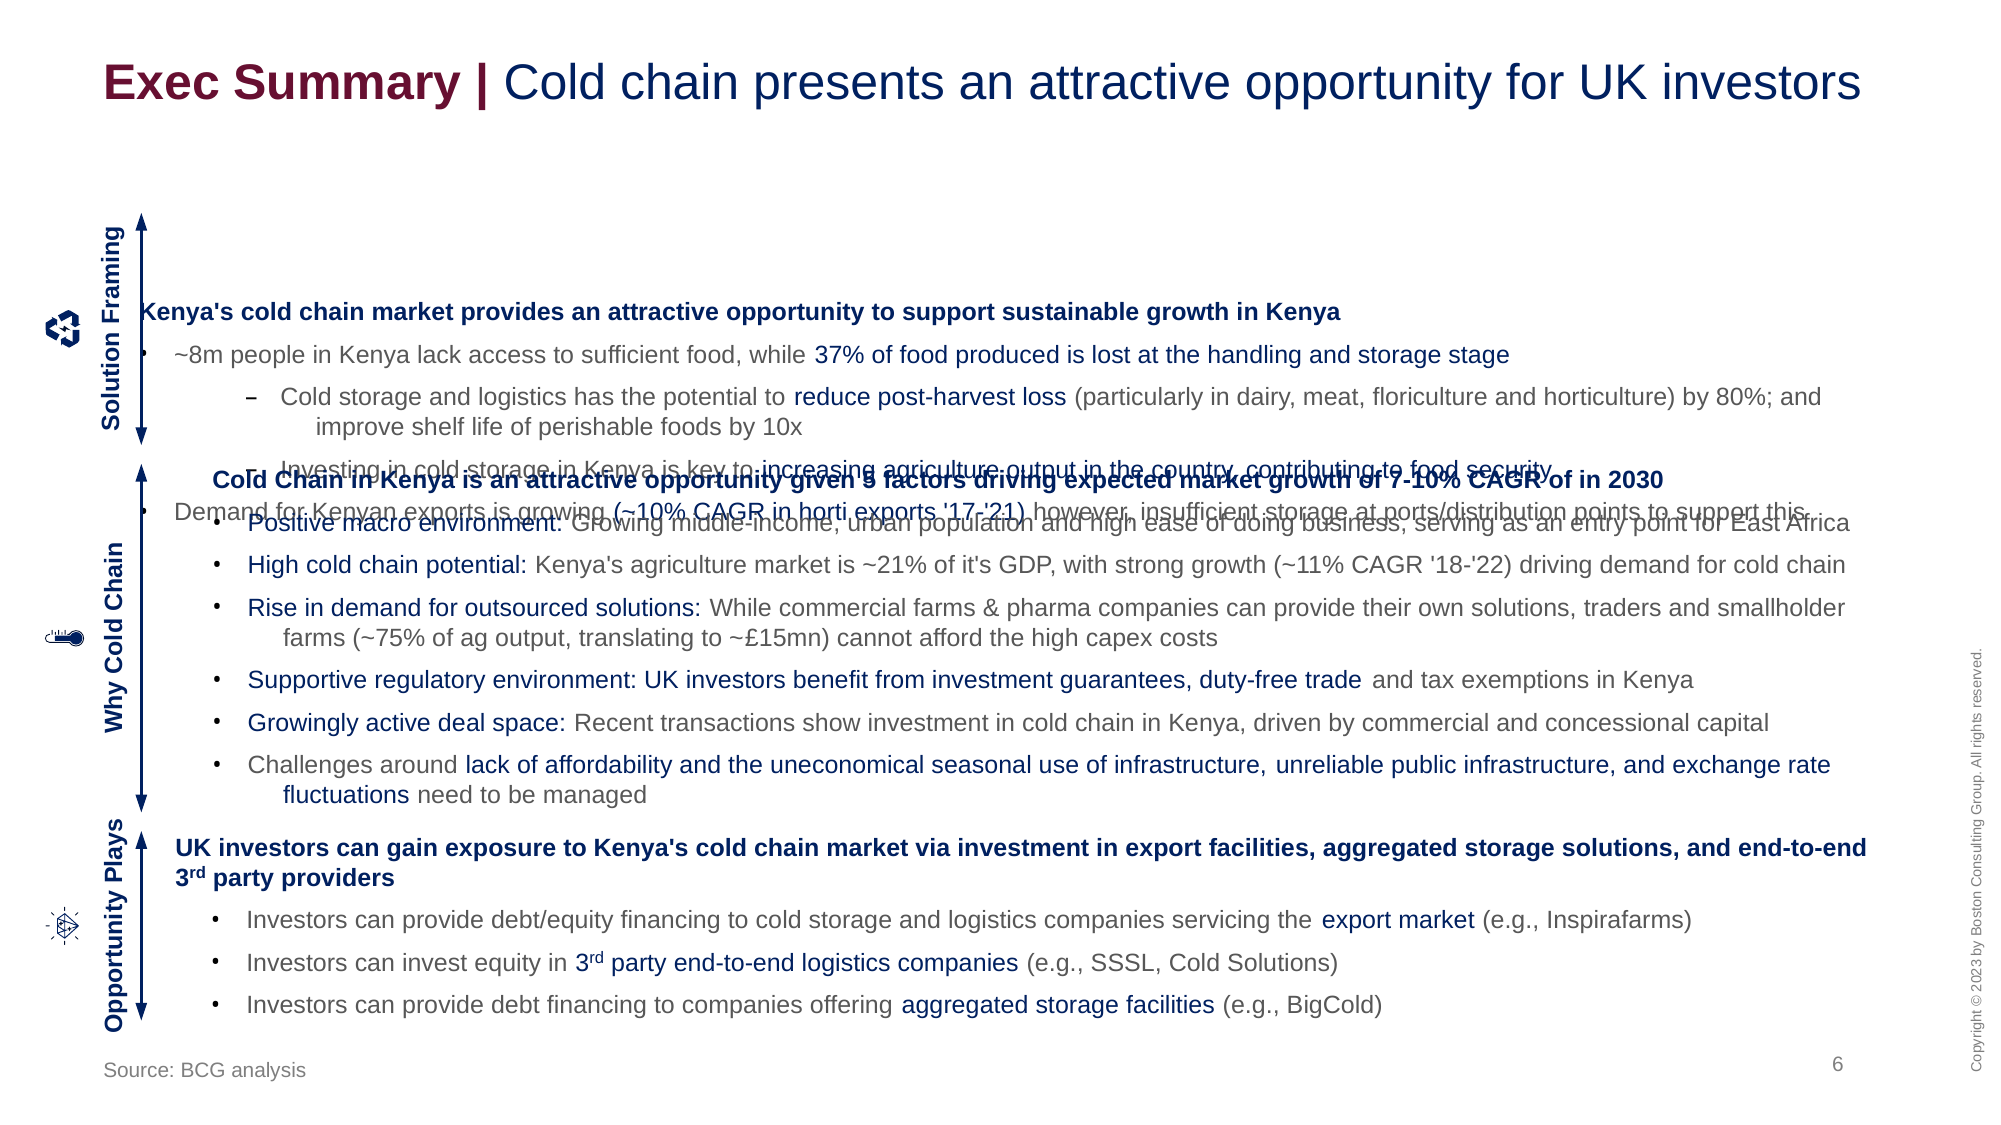

# Exec Summary | Cold chain presents an attractive opportunity for UK investors
Kenya's cold chain market provides an attractive opportunity to support sustainable growth in Kenya
~8m people in Kenya lack access to sufficient food, while 37% of food produced is lost at the handling and storage stage
Cold storage and logistics has the potential to reduce post-harvest loss (particularly in dairy, meat, floriculture and horticulture) by 80%; and improve shelf life of perishable foods by 10x
Investing in cold storage in Kenya is key to increasing agriculture output in the country, contributing to food security
Demand for Kenyan exports is growing (~10% CAGR in horti exports '17-'21) however, insufficient storage at ports/distribution points to support this
Solution Framing
Cold Chain in Kenya is an attractive opportunity given 5 factors driving expected market growth of 7-10% CAGR of in 2030
Positive macro environment: Growing middle-income, urban population and high ease of doing business, serving as an entry point for East Africa
High cold chain potential: Kenya's agriculture market is ~21% of it's GDP, with strong growth (~11% CAGR '18-'22) driving demand for cold chain
Rise in demand for outsourced solutions: While commercial farms & pharma companies can provide their own solutions, traders and smallholder farms (~75% of ag output, translating to ~£15mn) cannot afford the high capex costs
Supportive regulatory environment: UK investors benefit from investment guarantees, duty-free trade and tax exemptions in Kenya
Growingly active deal space: Recent transactions show investment in cold chain in Kenya, driven by commercial and concessional capital
Challenges around lack of affordability and the uneconomical seasonal use of infrastructure, unreliable public infrastructure, and exchange rate fluctuations need to be managed
Why Cold Chain
UK investors can gain exposure to Kenya's cold chain market via investment in export facilities, aggregated storage solutions, and end-to-end 3rd party providers
Investors can provide debt/equity financing to cold storage and logistics companies servicing the export market (e.g., Inspirafarms)
Investors can invest equity in 3rd party end-to-end logistics companies (e.g., SSSL, Cold Solutions)
Investors can provide debt financing to companies offering aggregated storage facilities (e.g., BigCold)
Opportunity Plays
Source: BCG analysis